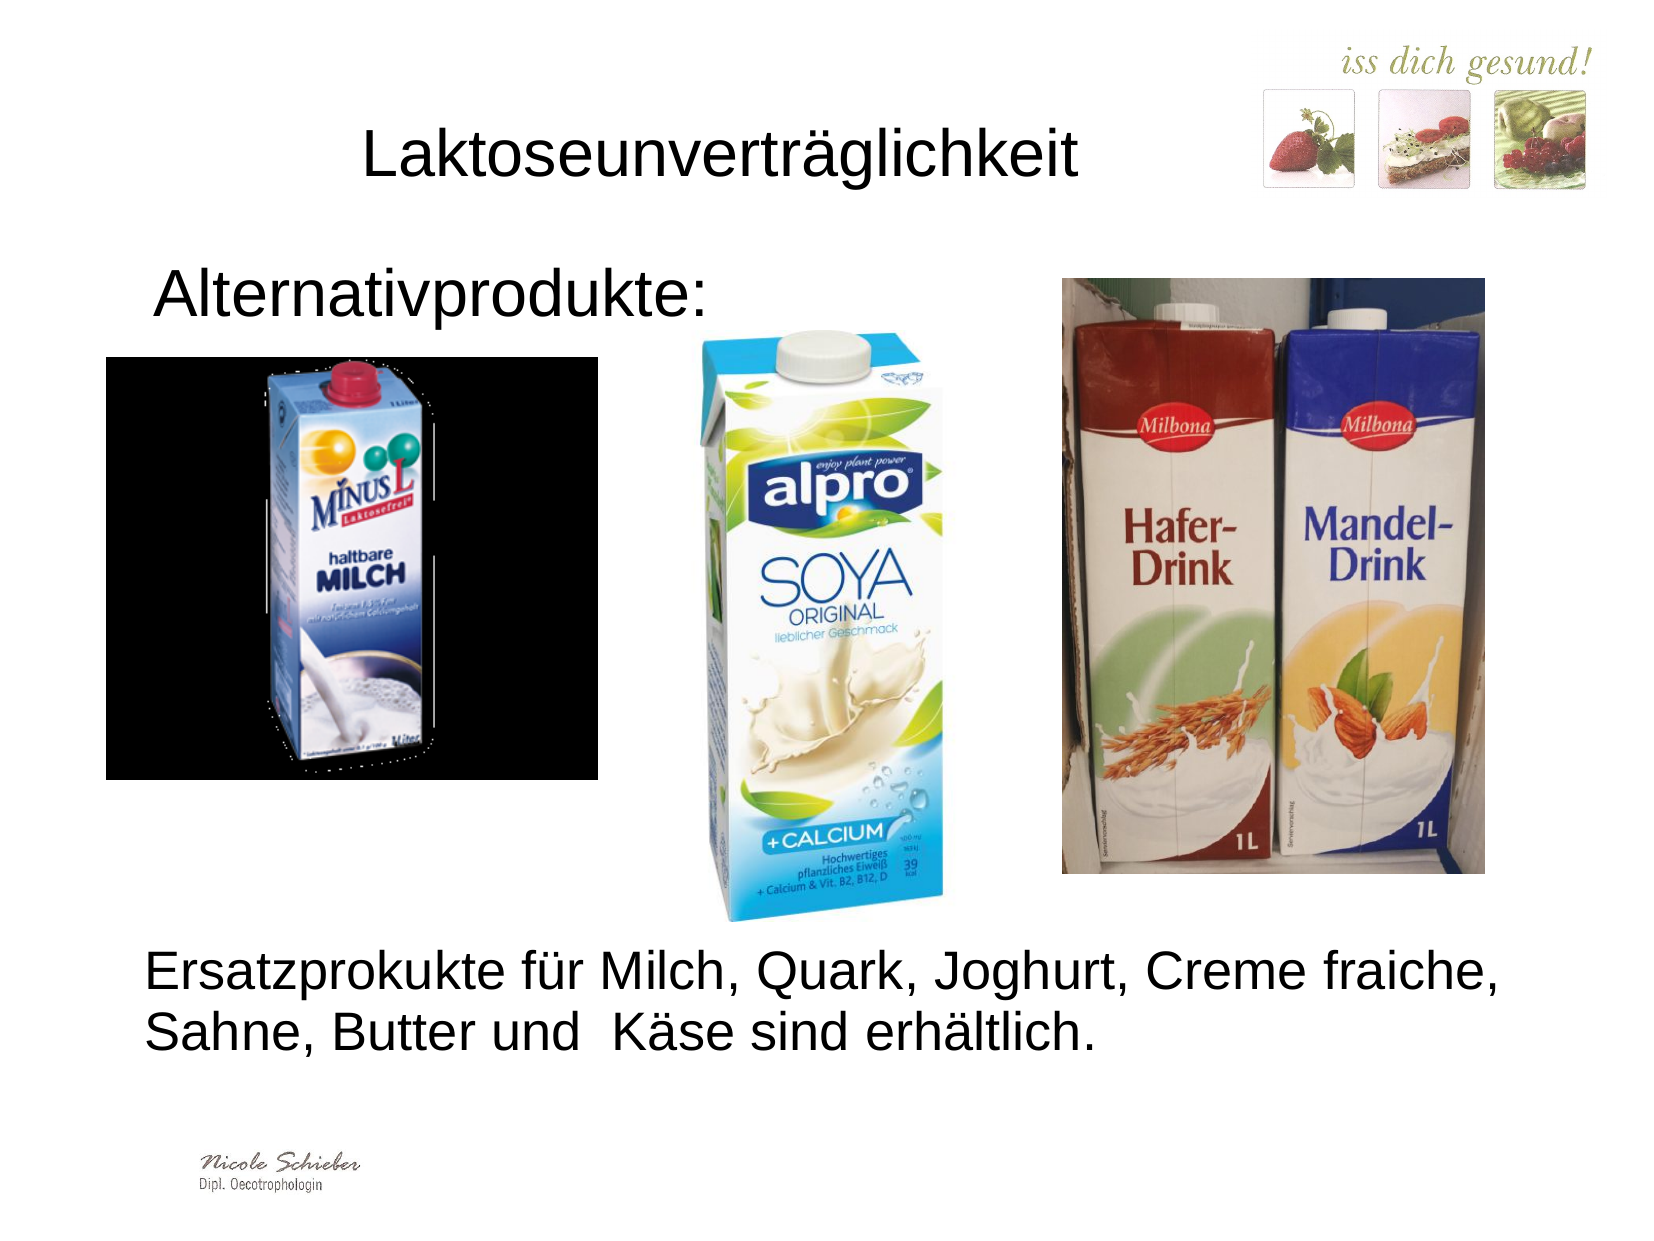

# Laktoseunverträglichkeit
Alternativprodukte:
Ersatzprokukte für Milch, Quark, Joghurt, Creme fraiche,
Sahne, Butter und Käse sind erhältlich.